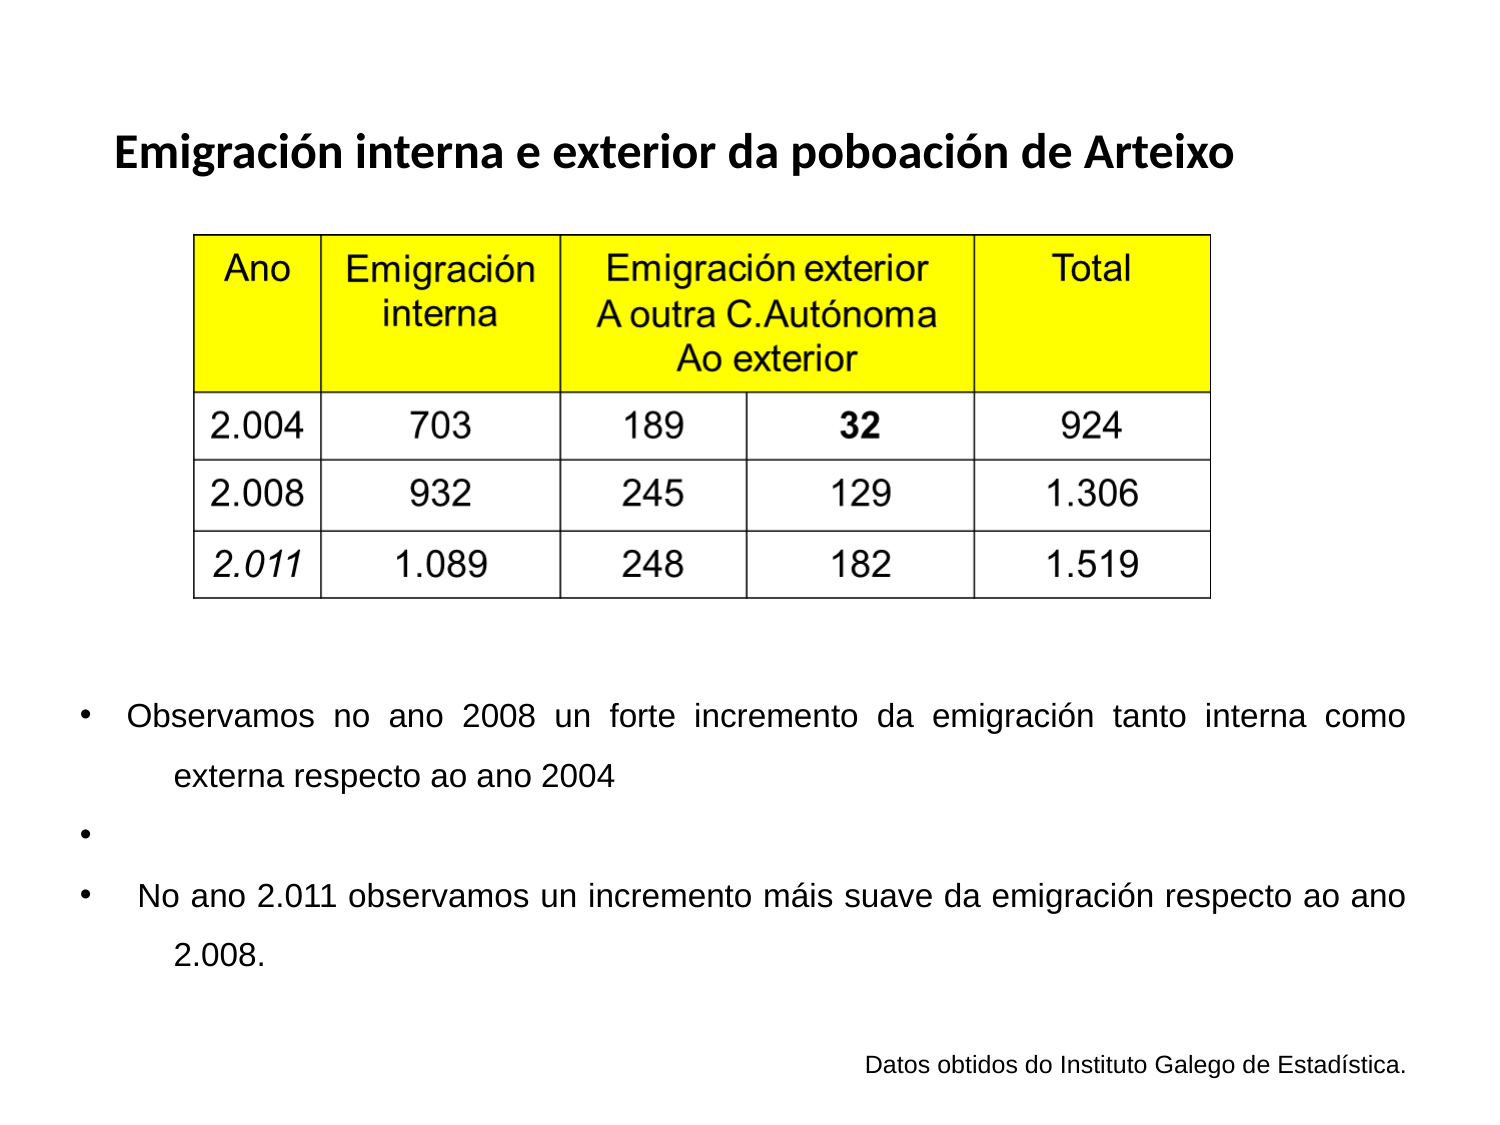

# Emigración interna e exterior da poboación de Arteixo
Observamos no ano 2008 un forte incremento da emigración tanto interna como externa respecto ao ano 2004
 No ano 2.011 observamos un incremento máis suave da emigración respecto ao ano 2.008.
Datos obtidos do Instituto Galego de Estadística.